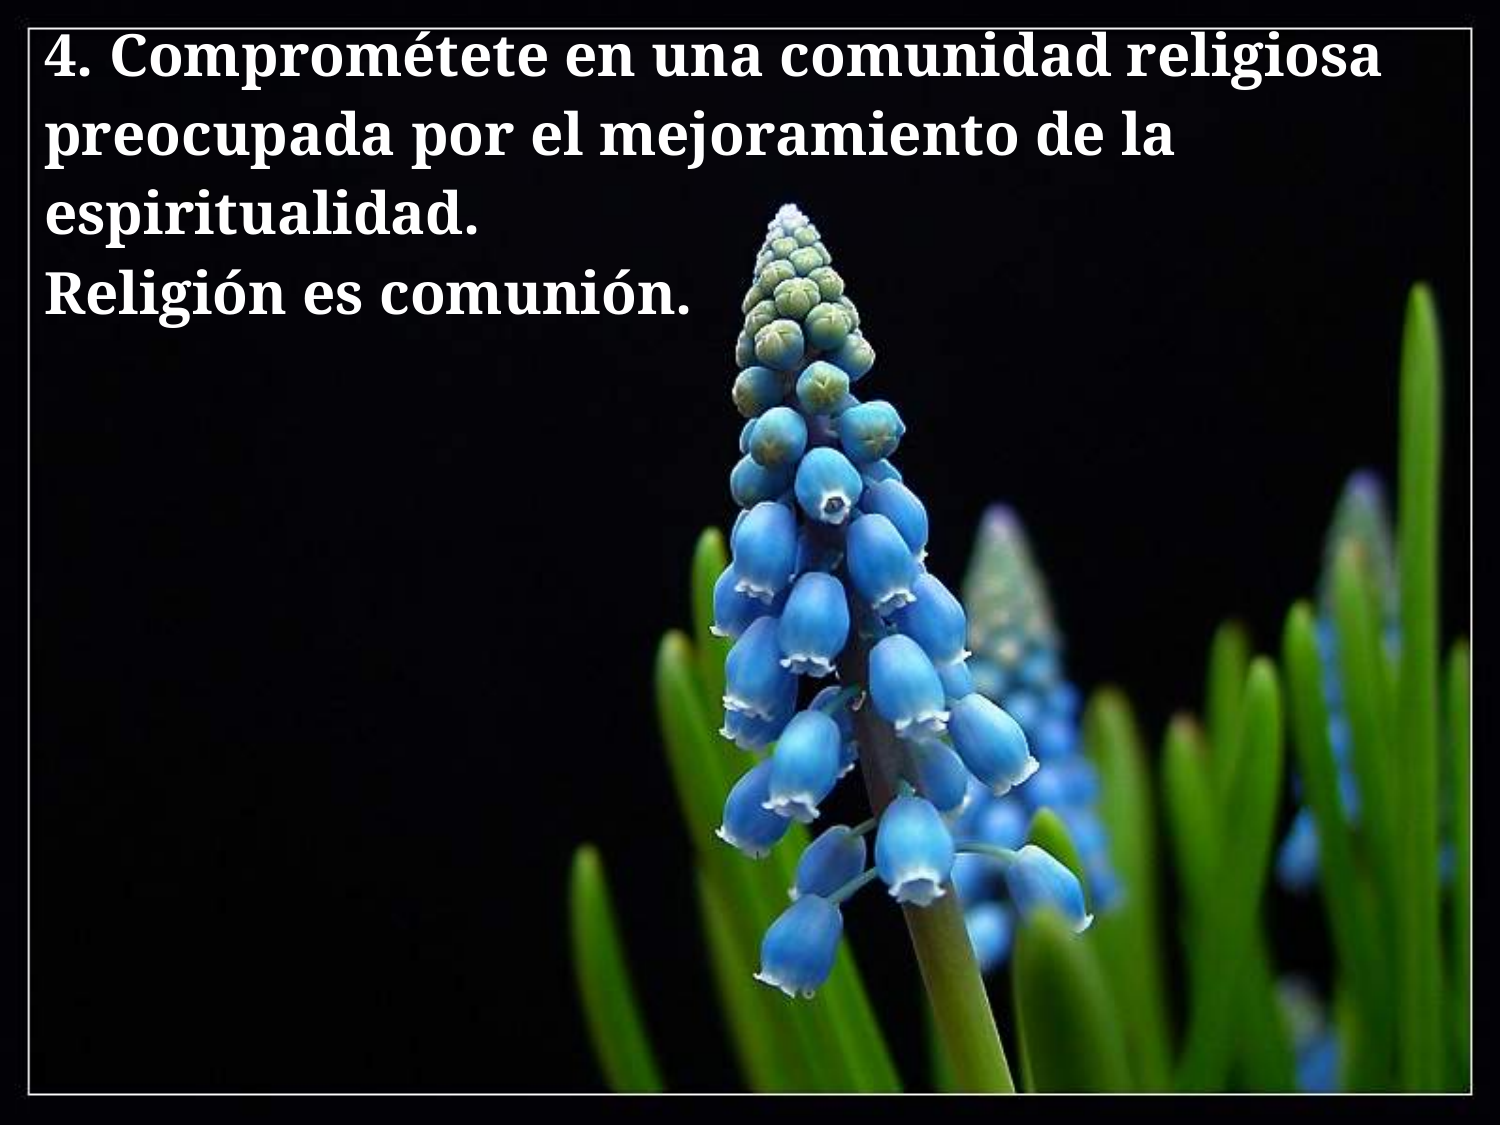

4. Comprométete en una comunidad religiosa preocupada por el mejoramiento de la espiritualidad.
Religión es comunión.